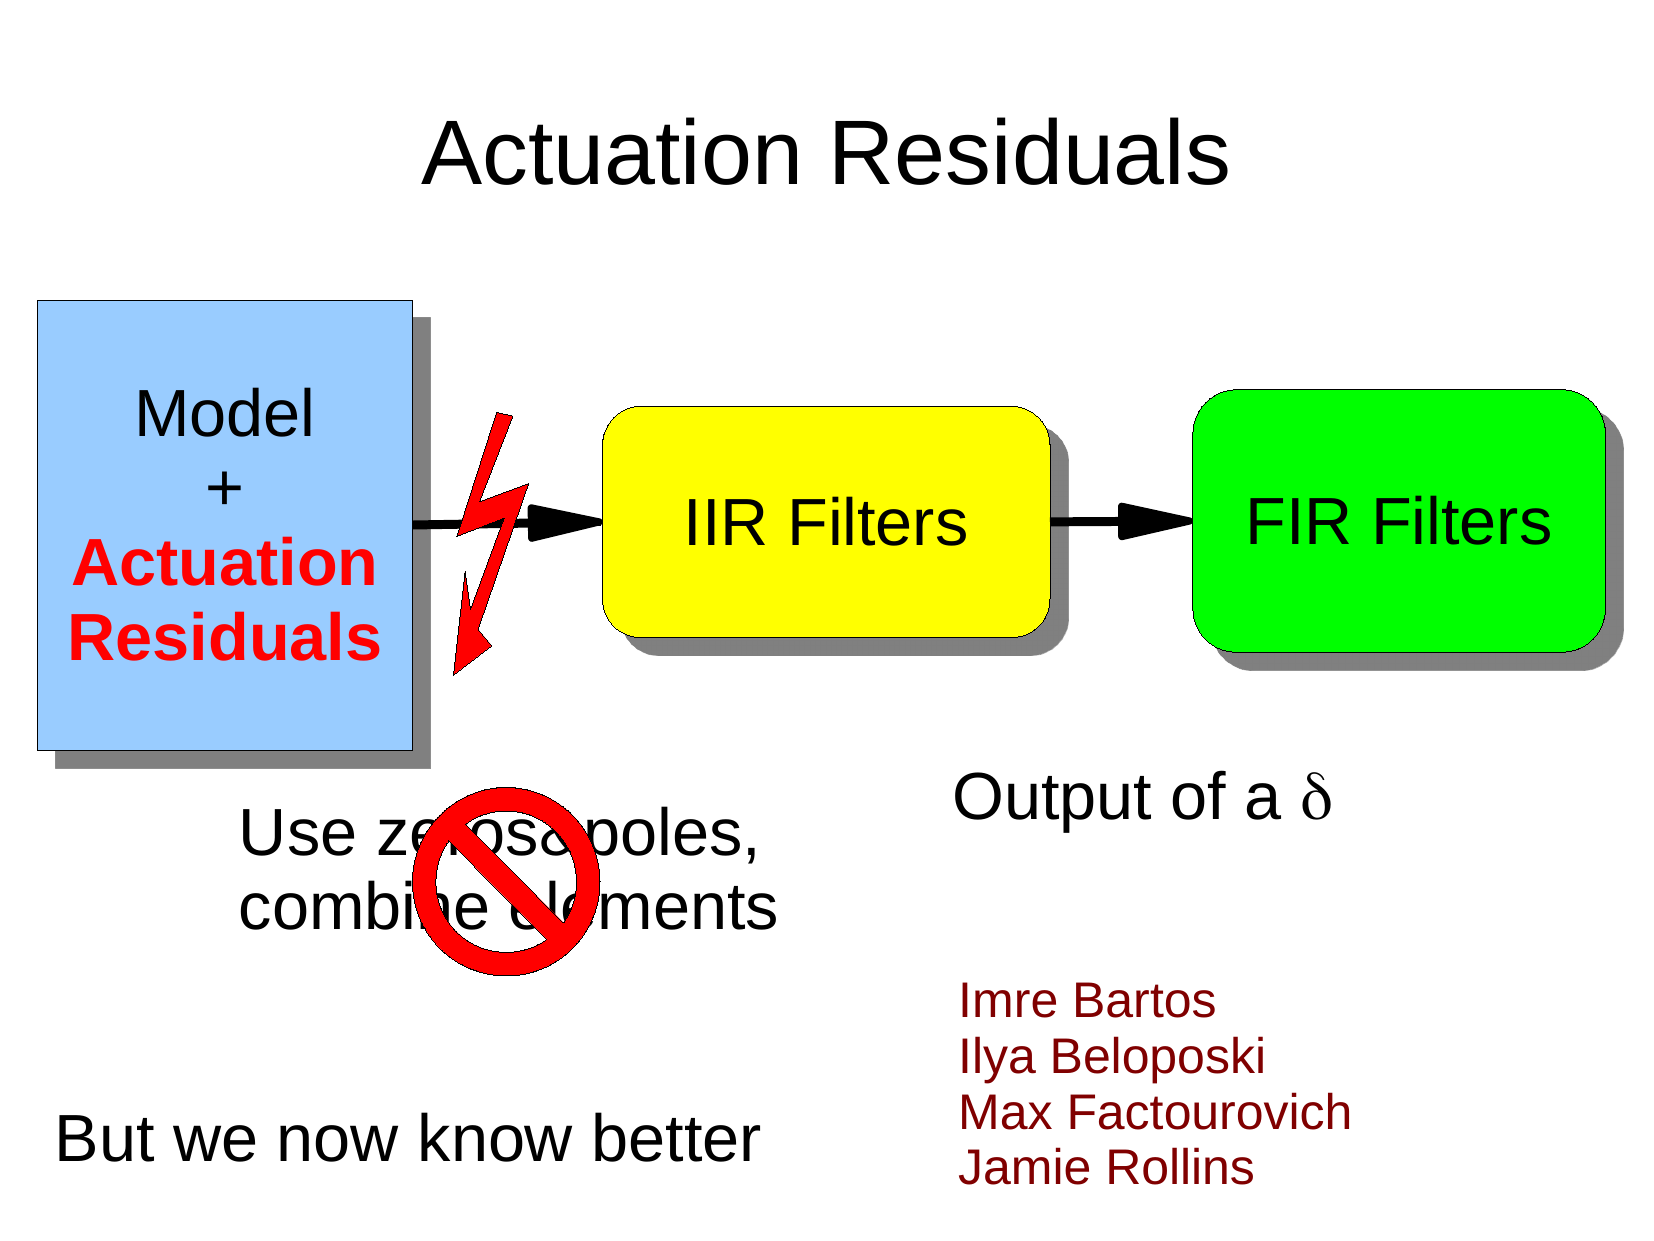

# Actuation Residuals
Model
+
Actuation
Residuals
FIR Filters
IIR Filters
Output of a d
Use zeros&poles,
combine elements
Imre Bartos
Ilya Beloposki
Max Factourovich
Jamie Rollins
But we now know better